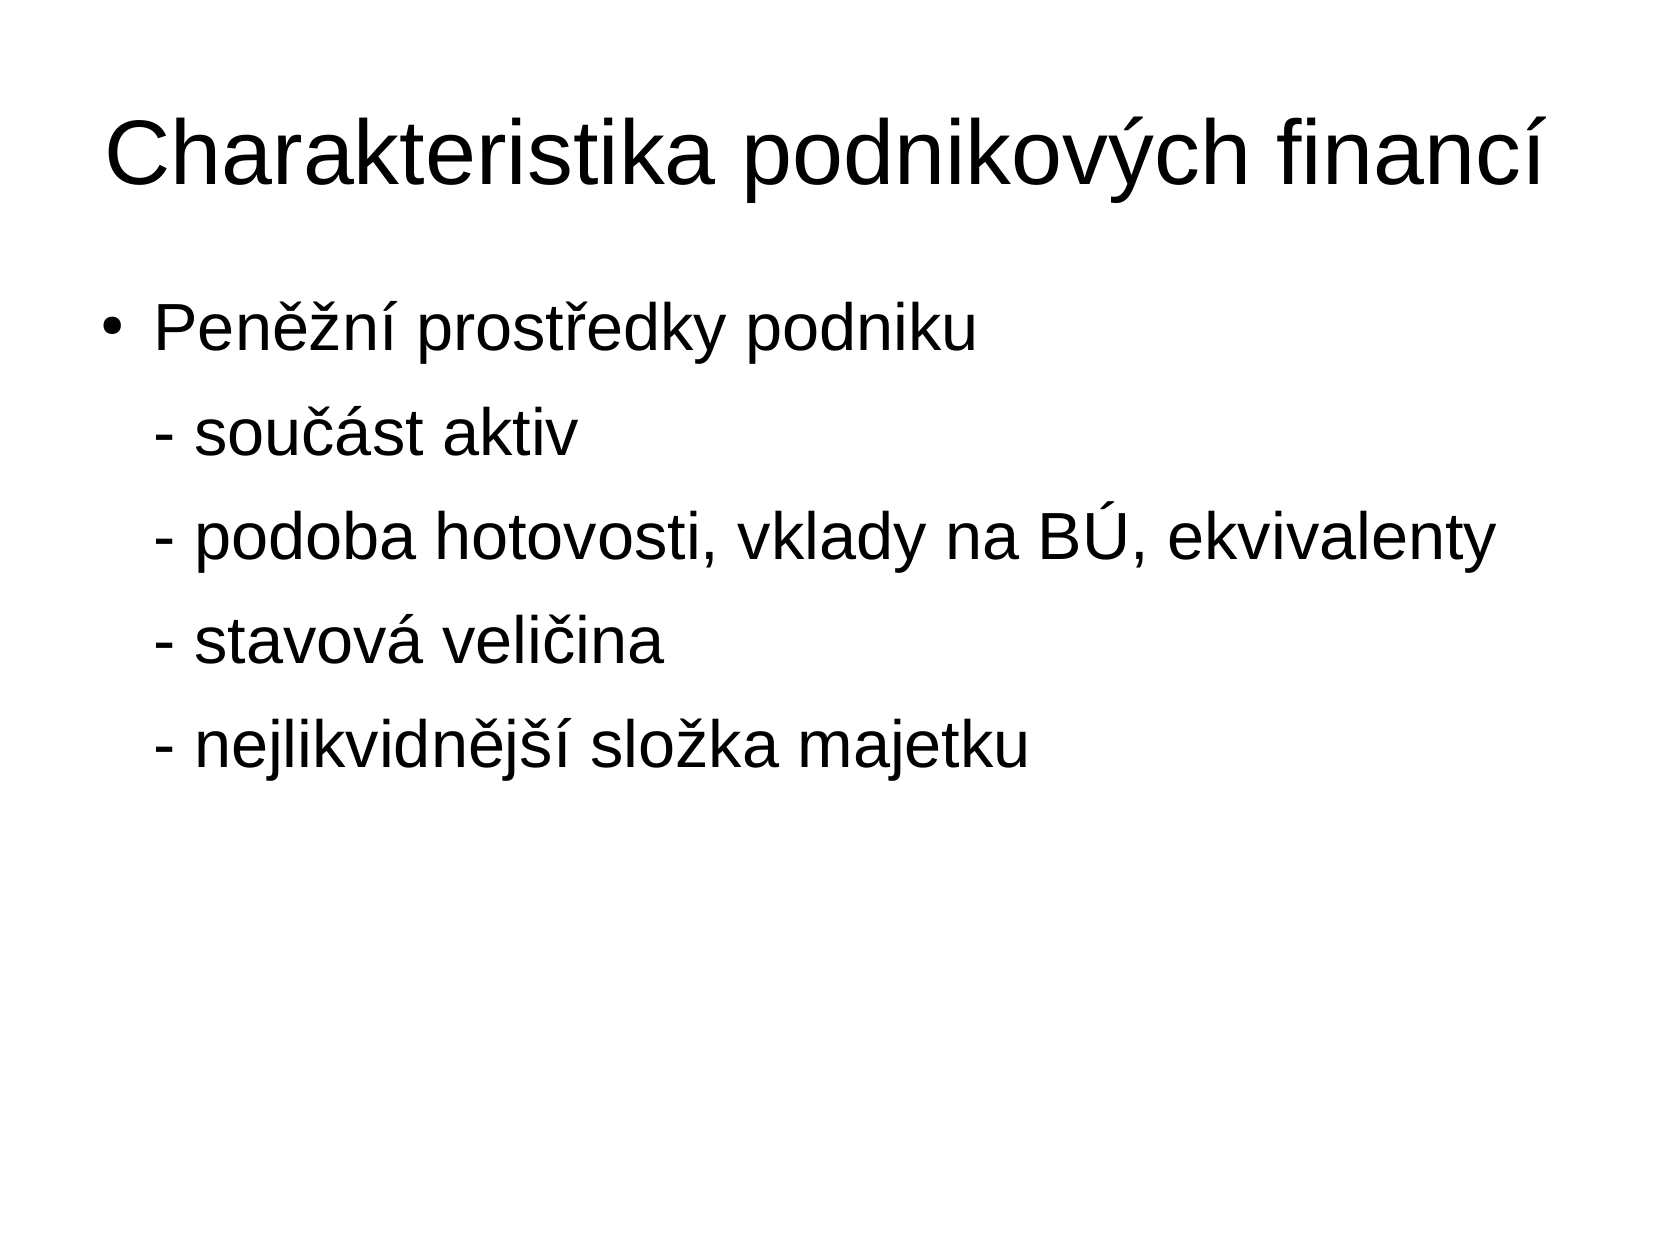

# Charakteristika podnikových financí
Peněžní prostředky podniku
- součást aktiv
- podoba hotovosti, vklady na BÚ, ekvivalenty
- stavová veličina
- nejlikvidnější složka majetku